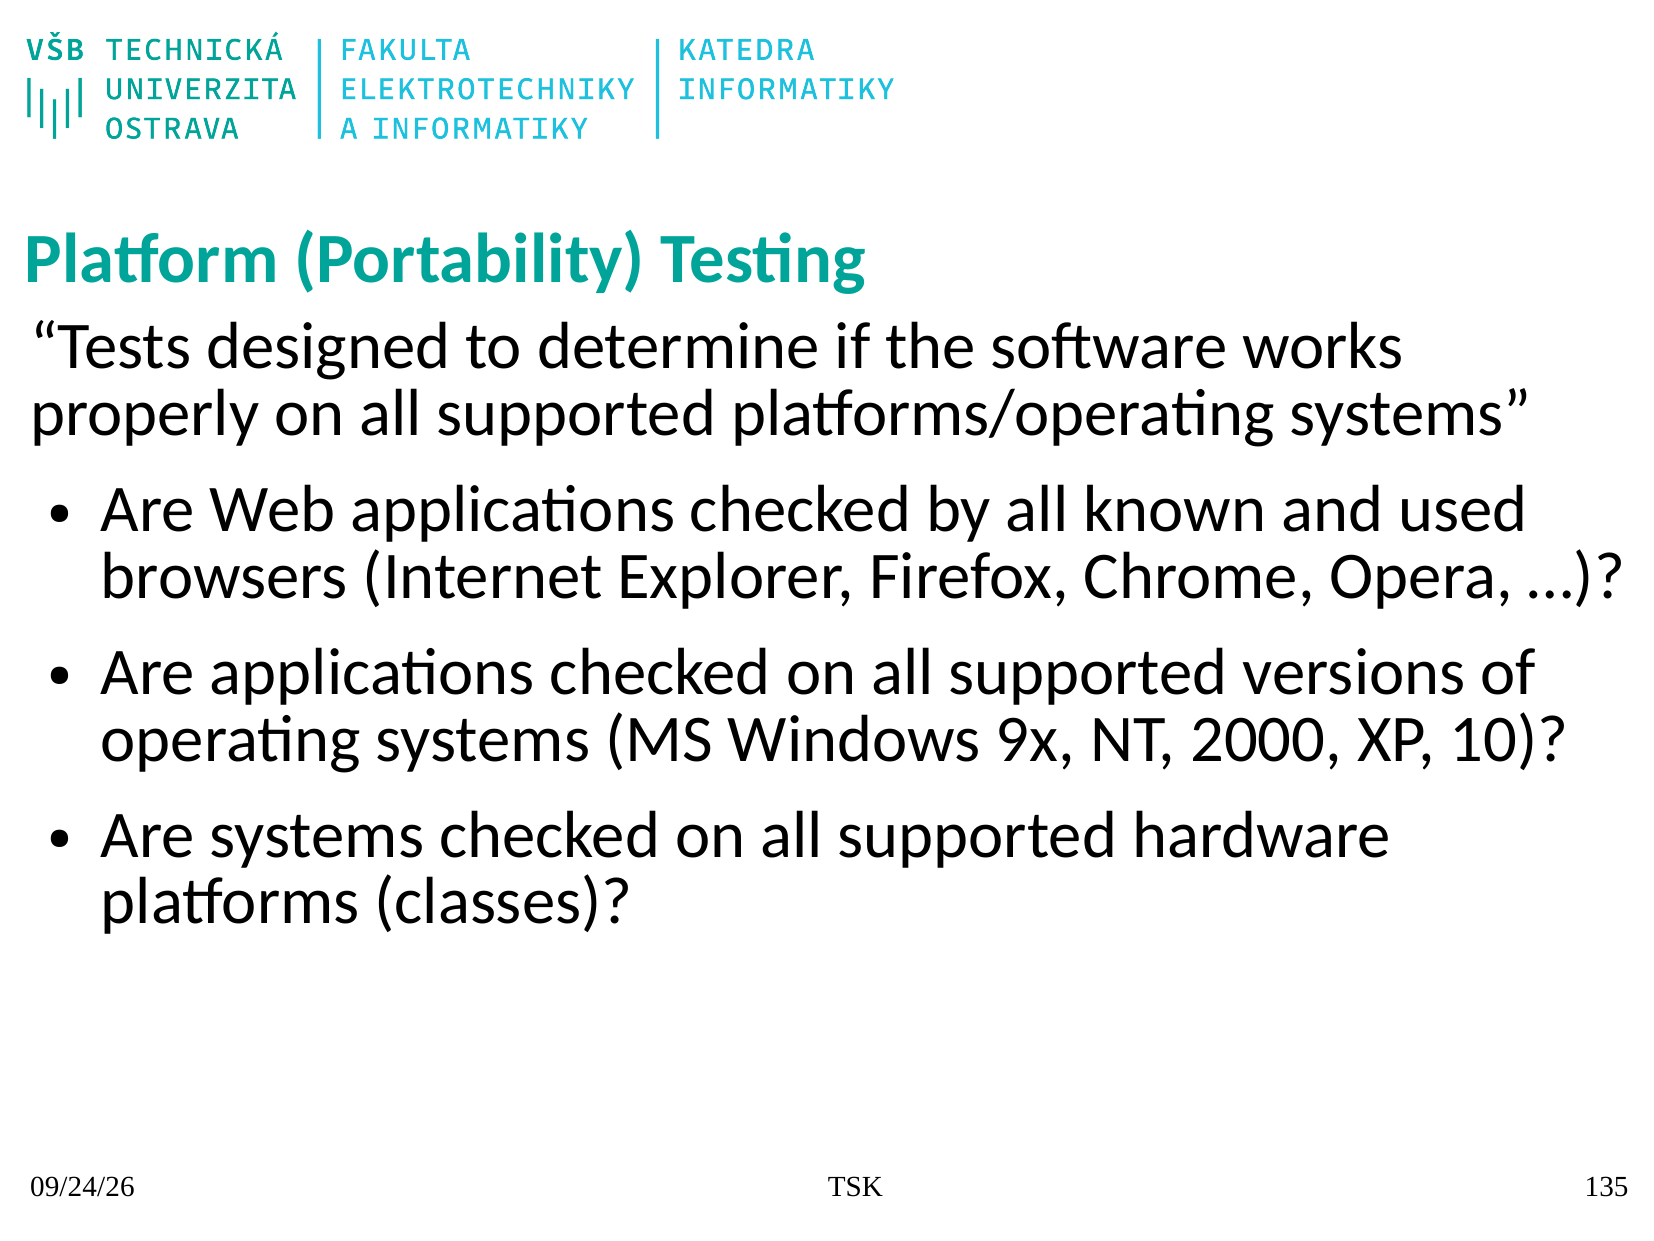

# Platform (Portability) Testing
“Tests designed to determine if the software works properly on all supported platforms/operating systems”
Are Web applications checked by all known and used browsers (Internet Explorer, Firefox, Chrome, Opera, …)?
Are applications checked on all supported versions of operating systems (MS Windows 9x, NT, 2000, XP, 10)?
Are systems checked on all supported hardware platforms (classes)?
TSK
135